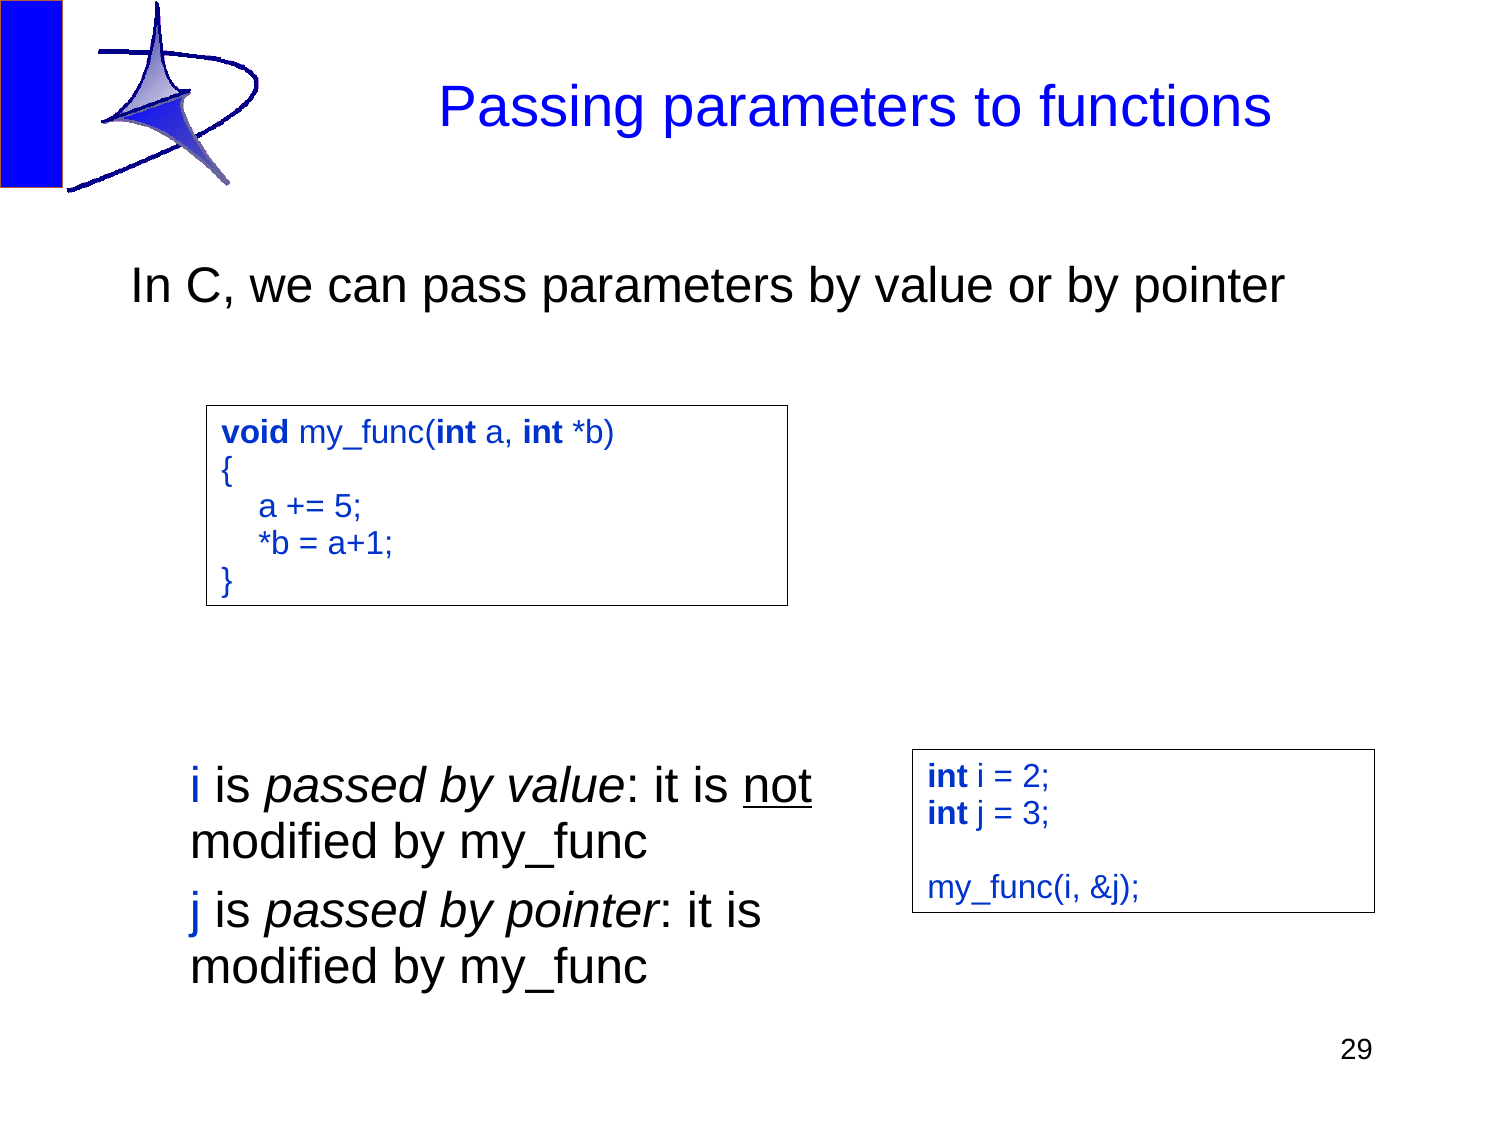

# Passing parameters to functions
In C, we can pass parameters by value or by pointer
void my_func(int a, int *b)
{
 a += 5;
 *b = a+1;
}
i is passed by value: it is not modified by my_func
int i = 2;
int j = 3;
my_func(i, &j);
j is passed by pointer: it is modified by my_func
29